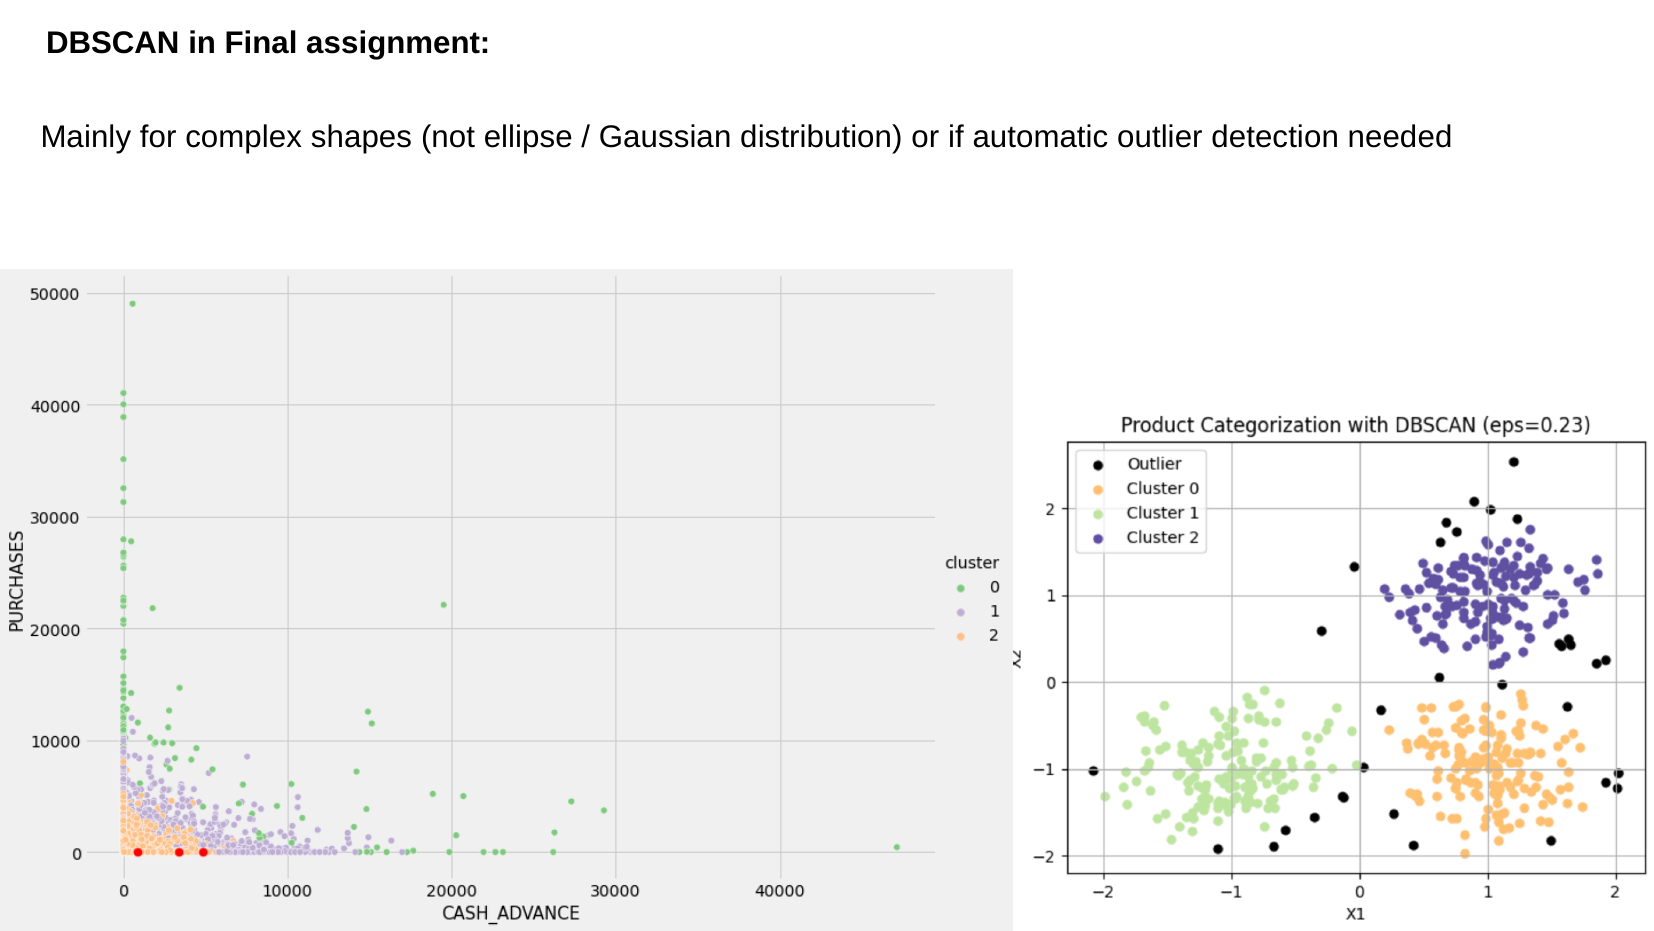

DBSCAN in Final assignment:
Mainly for complex shapes (not ellipse / Gaussian distribution) or if automatic outlier detection needed